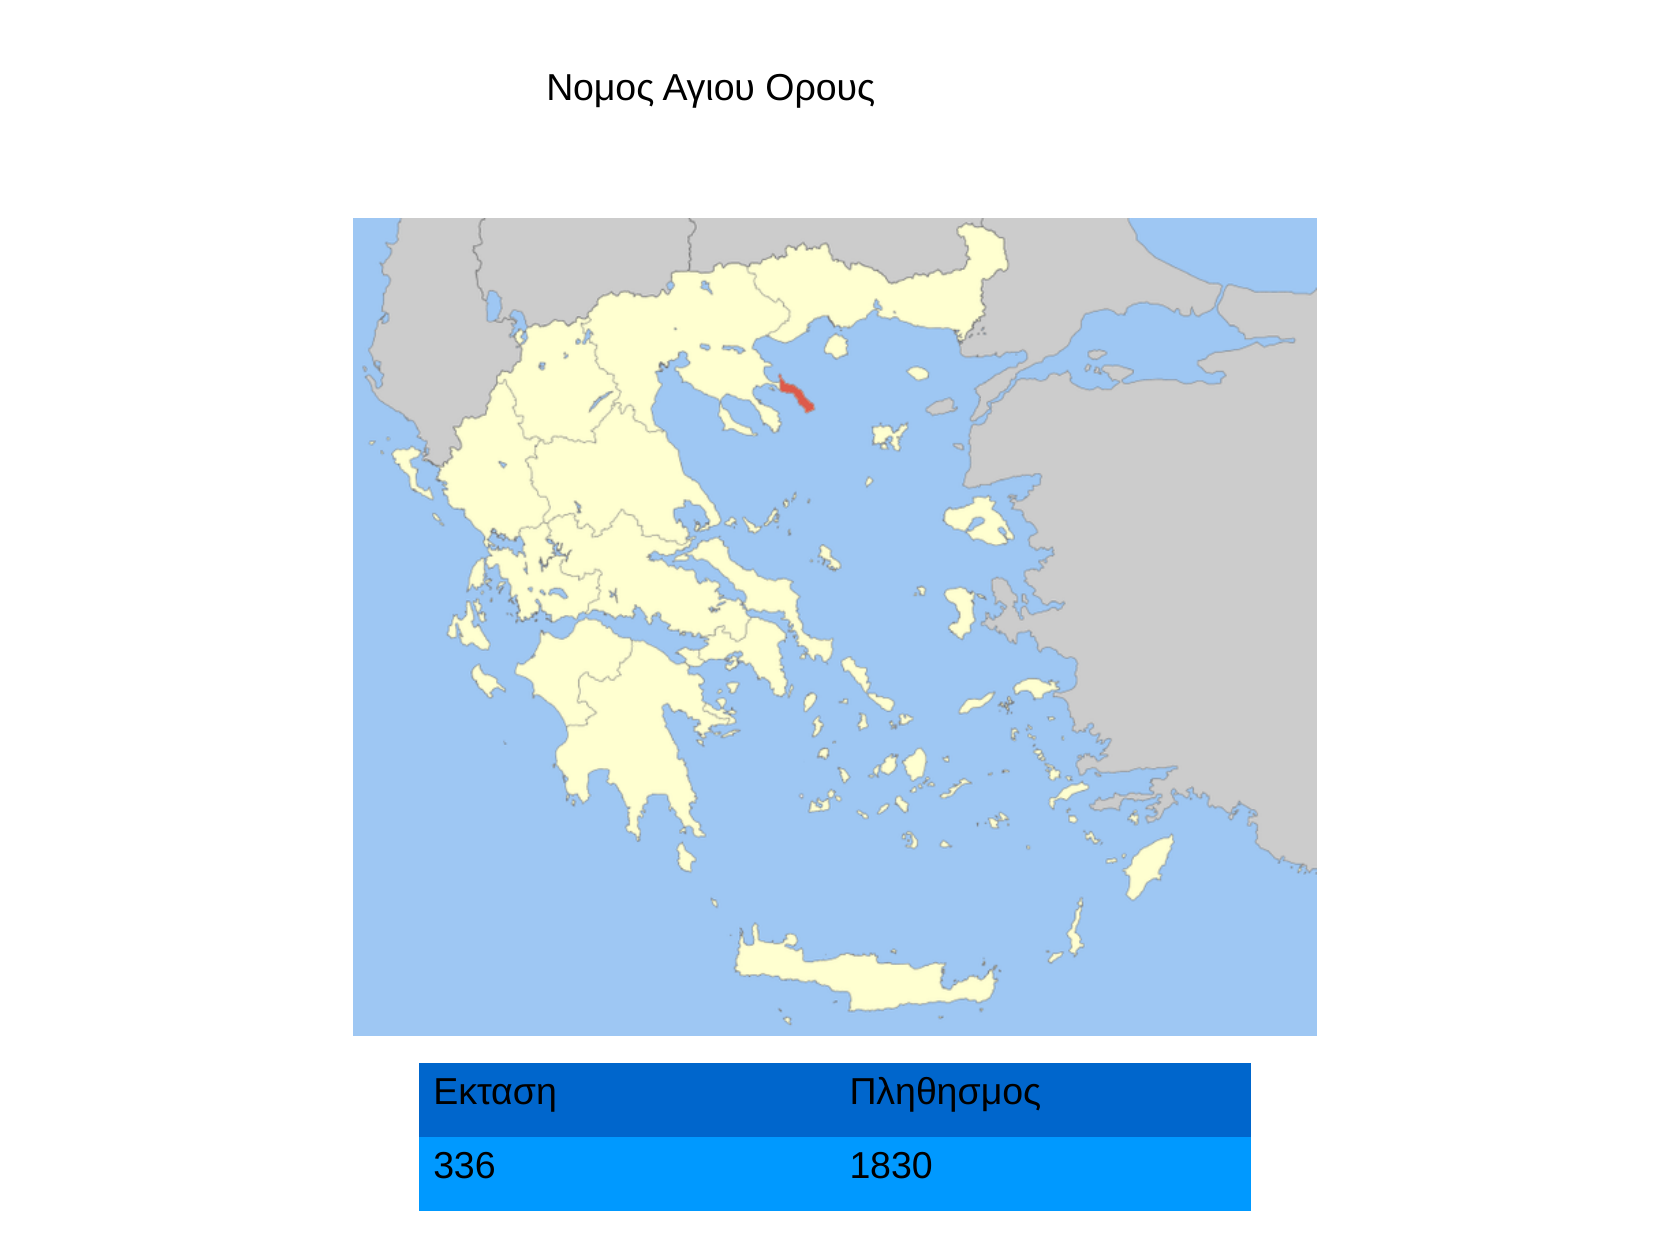

Νομος Αγιου Ορους
| Εκταση | Πληθησμος |
| --- | --- |
| 336 | 1830 |